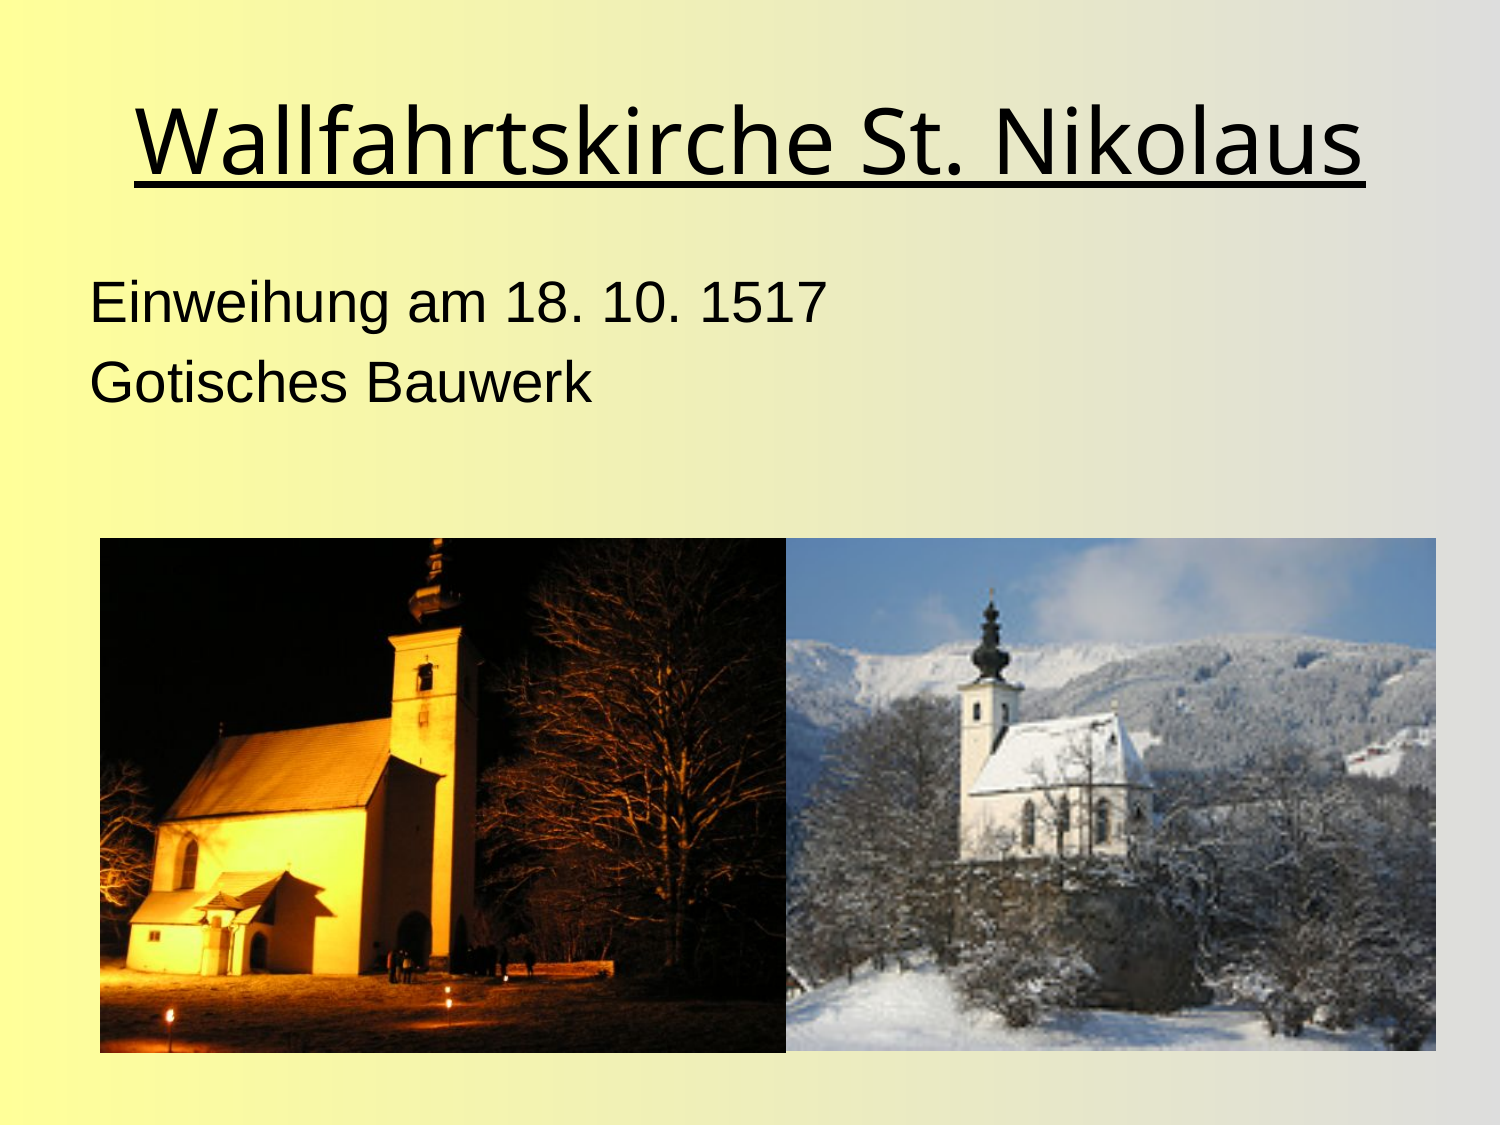

# Wallfahrtskirche St. Nikolaus
Einweihung am 18. 10. 1517
Gotisches Bauwerk